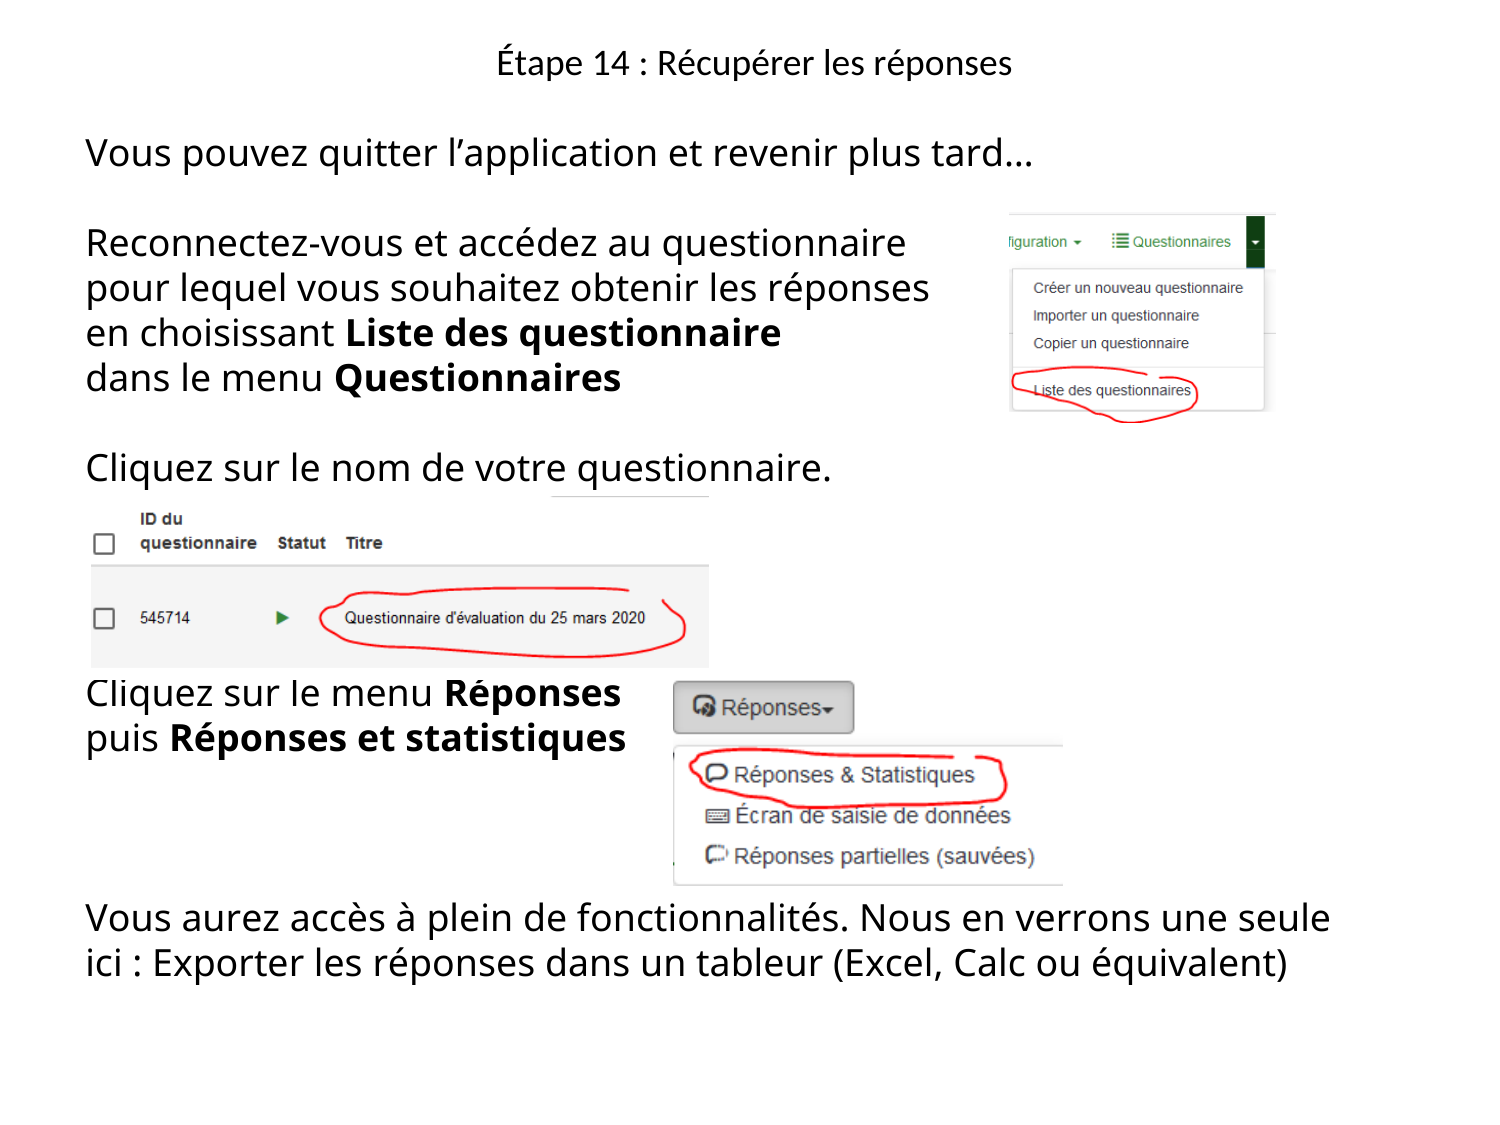

Étape 14 : Récupérer les réponses
Vous pouvez quitter l’application et revenir plus tard…
Reconnectez-vous et accédez au questionnaire
pour lequel vous souhaitez obtenir les réponses
en choisissant Liste des questionnaire
dans le menu Questionnaires
Cliquez sur le nom de votre questionnaire.
Cliquez sur le menu Réponses
puis Réponses et statistiques
Vous aurez accès à plein de fonctionnalités. Nous en verrons une seule ici : Exporter les réponses dans un tableur (Excel, Calc ou équivalent)